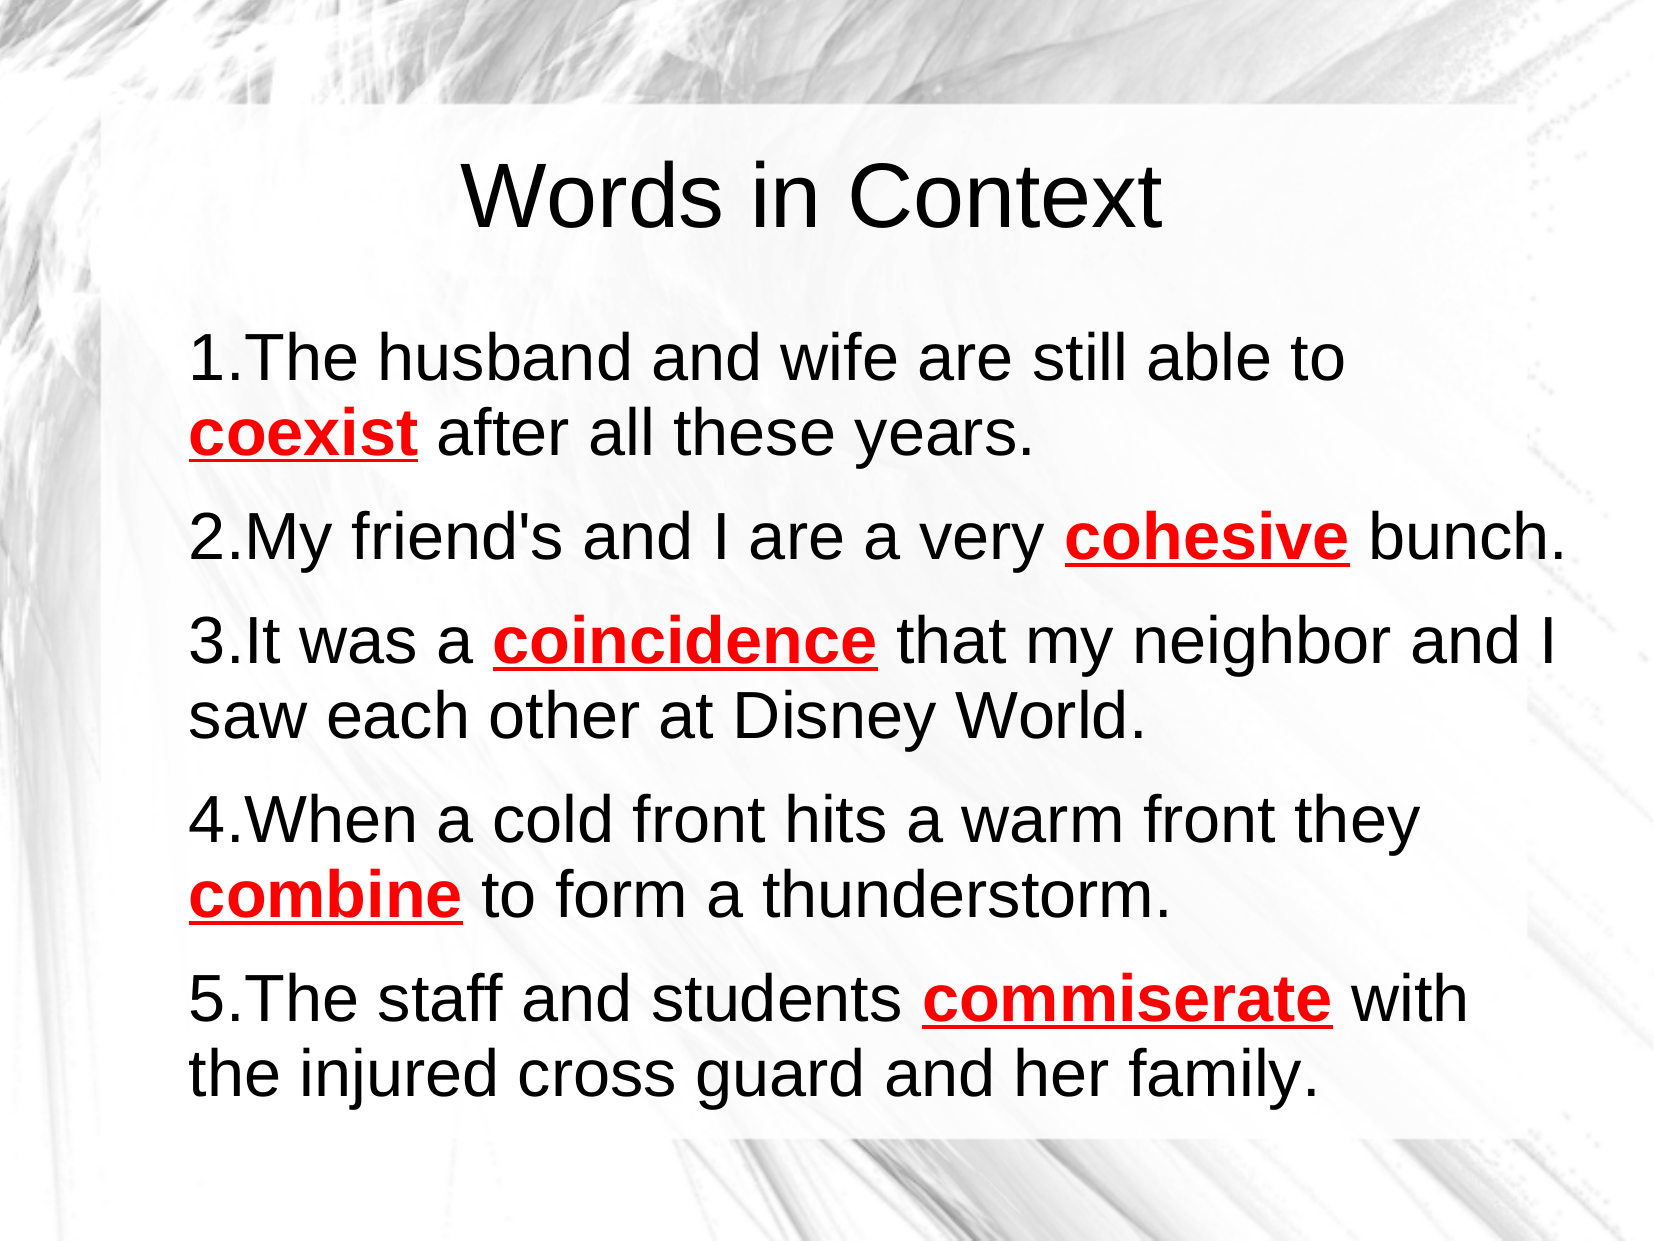

# Words in Context
1.The husband and wife are still able to coexist after all these years.
2.My friend's and I are a very cohesive bunch.
3.It was a coincidence that my neighbor and I saw each other at Disney World.
4.When a cold front hits a warm front they combine to form a thunderstorm.
5.The staff and students commiserate with the injured cross guard and her family.